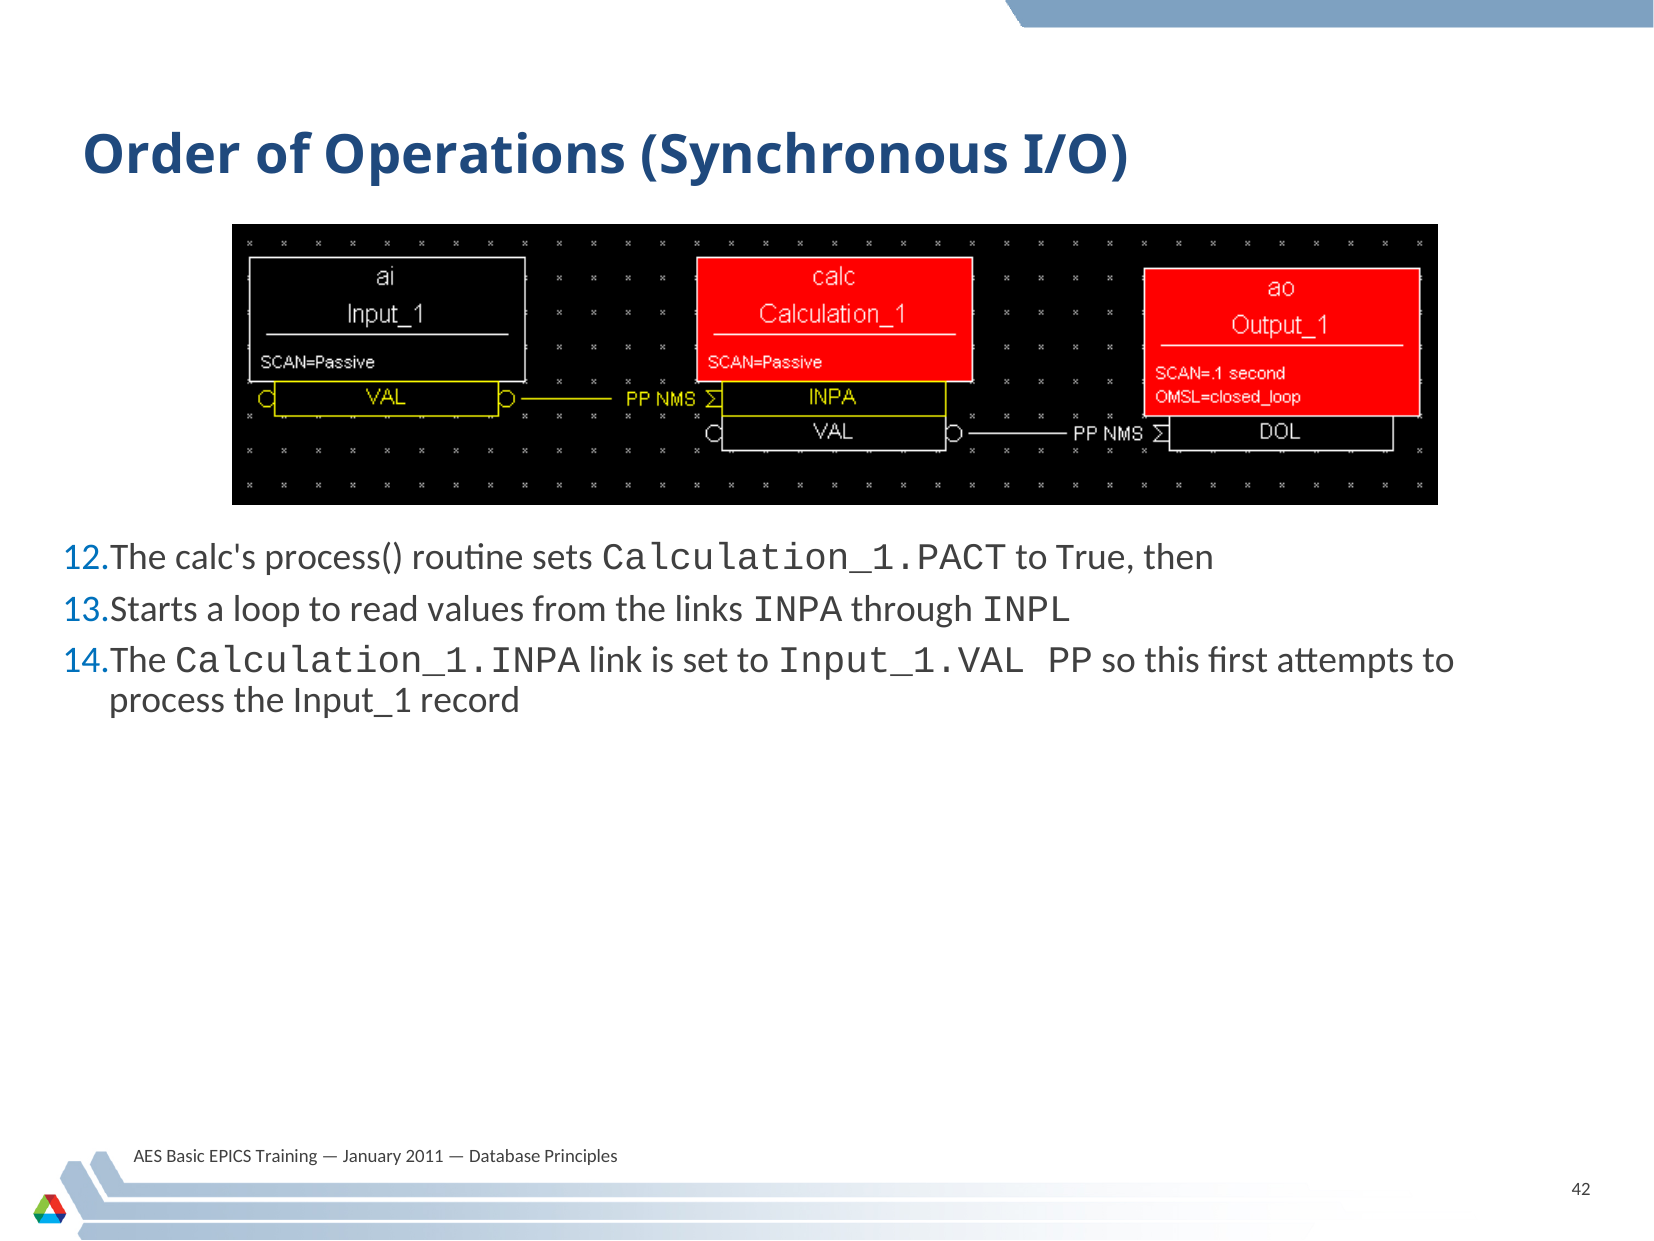

# Order of Operations (Synchronous I/O)
The calc's process() routine sets Calculation_1.PACT to True, then
Starts a loop to read values from the links INPA through INPL
The Calculation_1.INPA link is set to Input_1.VAL PP so this first attempts to process the Input_1 record
AES Basic EPICS Training — January 2011 — Database Principles
42